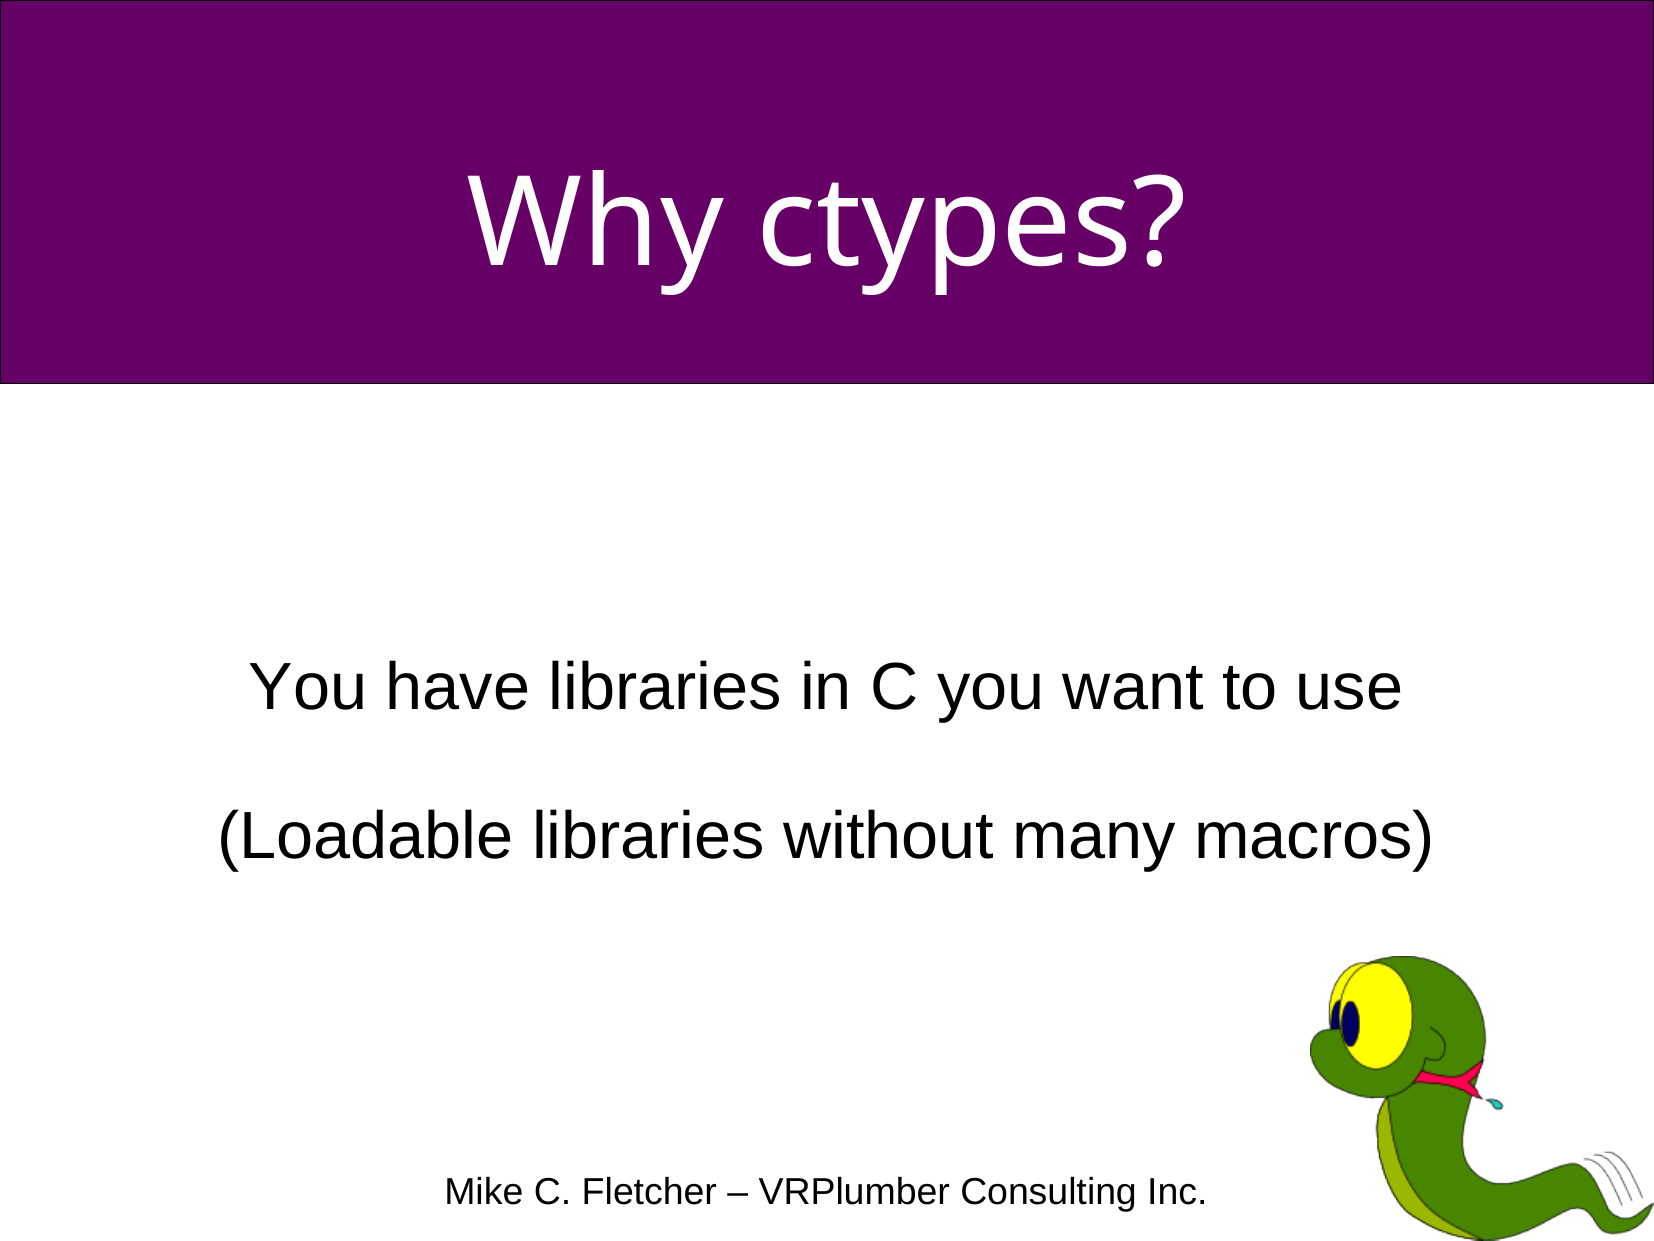

# Why ctypes?
You have libraries in C you want to use
(Loadable libraries without many macros)